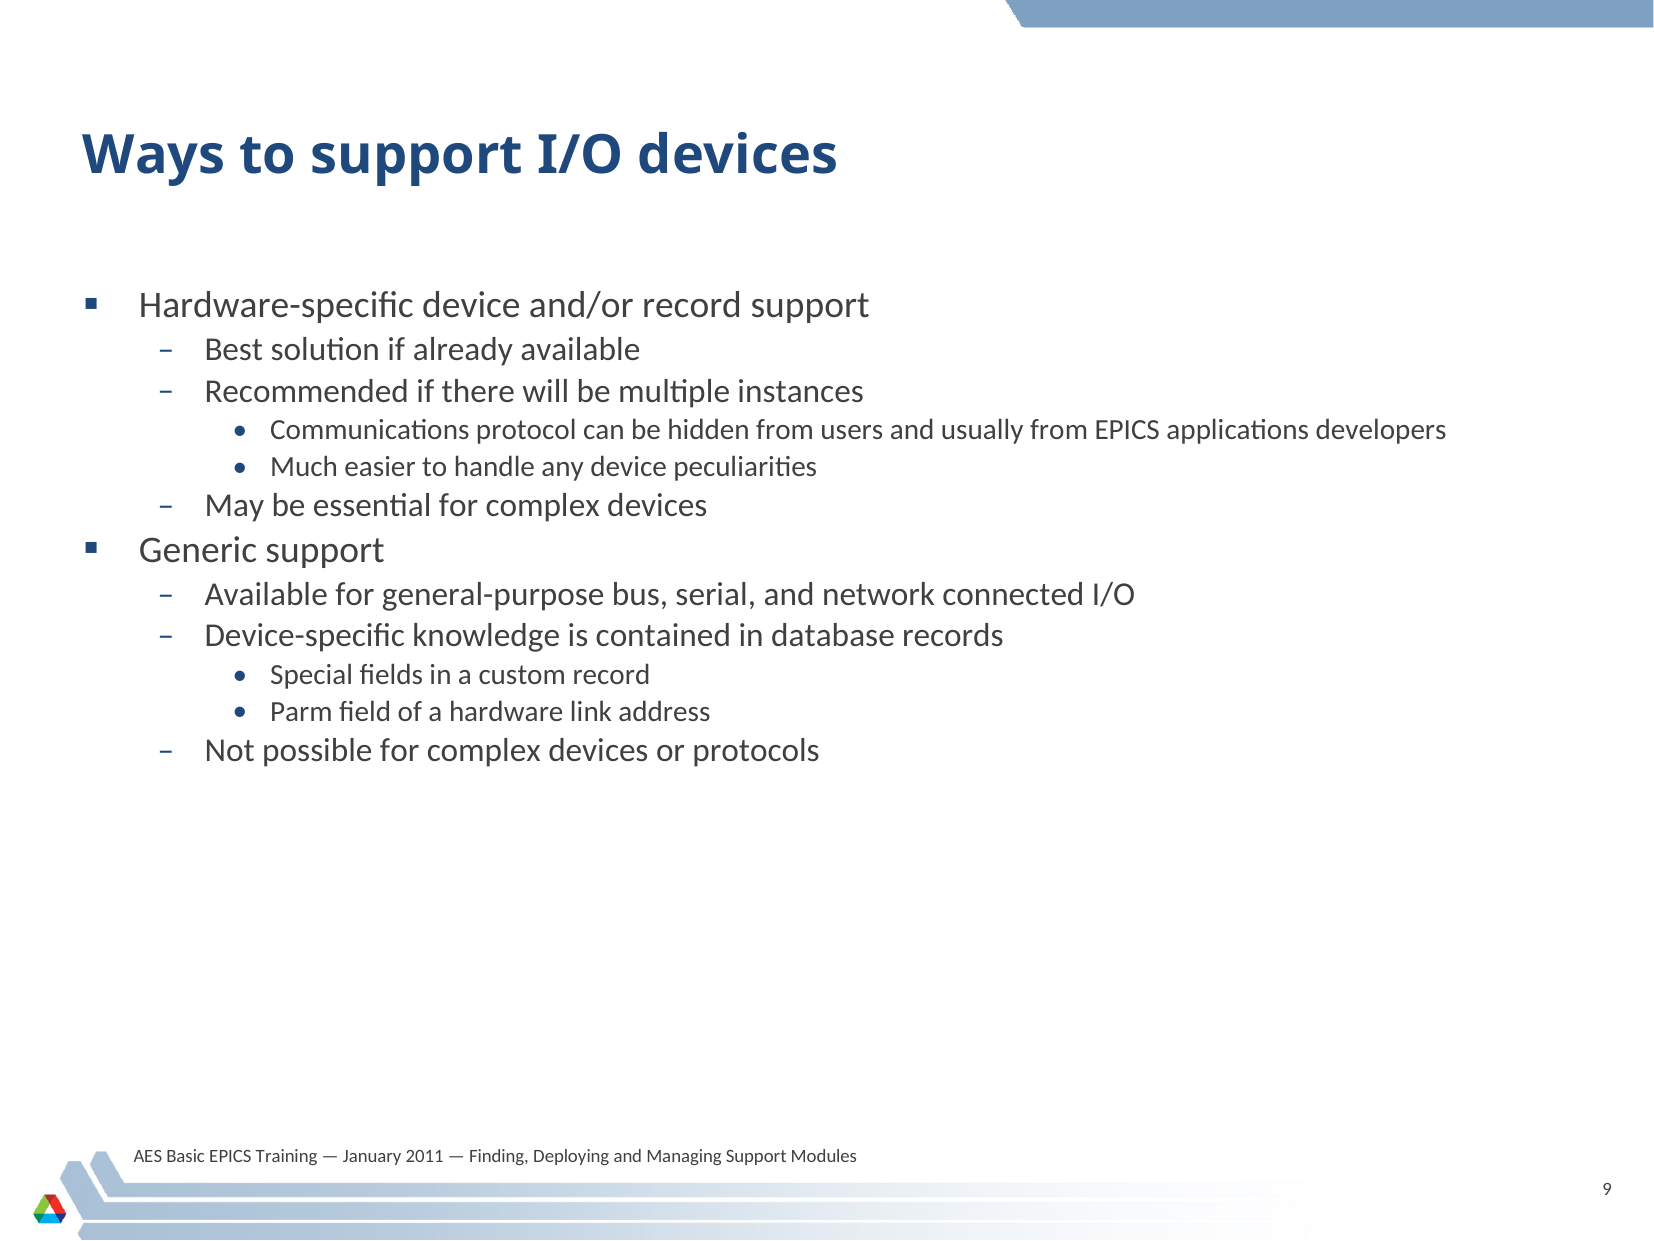

# Ways to support I/O devices
Hardware-specific device and/or record support
Best solution if already available
Recommended if there will be multiple instances
Communications protocol can be hidden from users and usually from EPICS applications developers
Much easier to handle any device peculiarities
May be essential for complex devices
Generic support
Available for general-purpose bus, serial, and network connected I/O
Device-specific knowledge is contained in database records
Special fields in a custom record
Parm field of a hardware link address
Not possible for complex devices or protocols
AES Basic EPICS Training — January 2011 — Finding, Deploying and Managing Support Modules
9